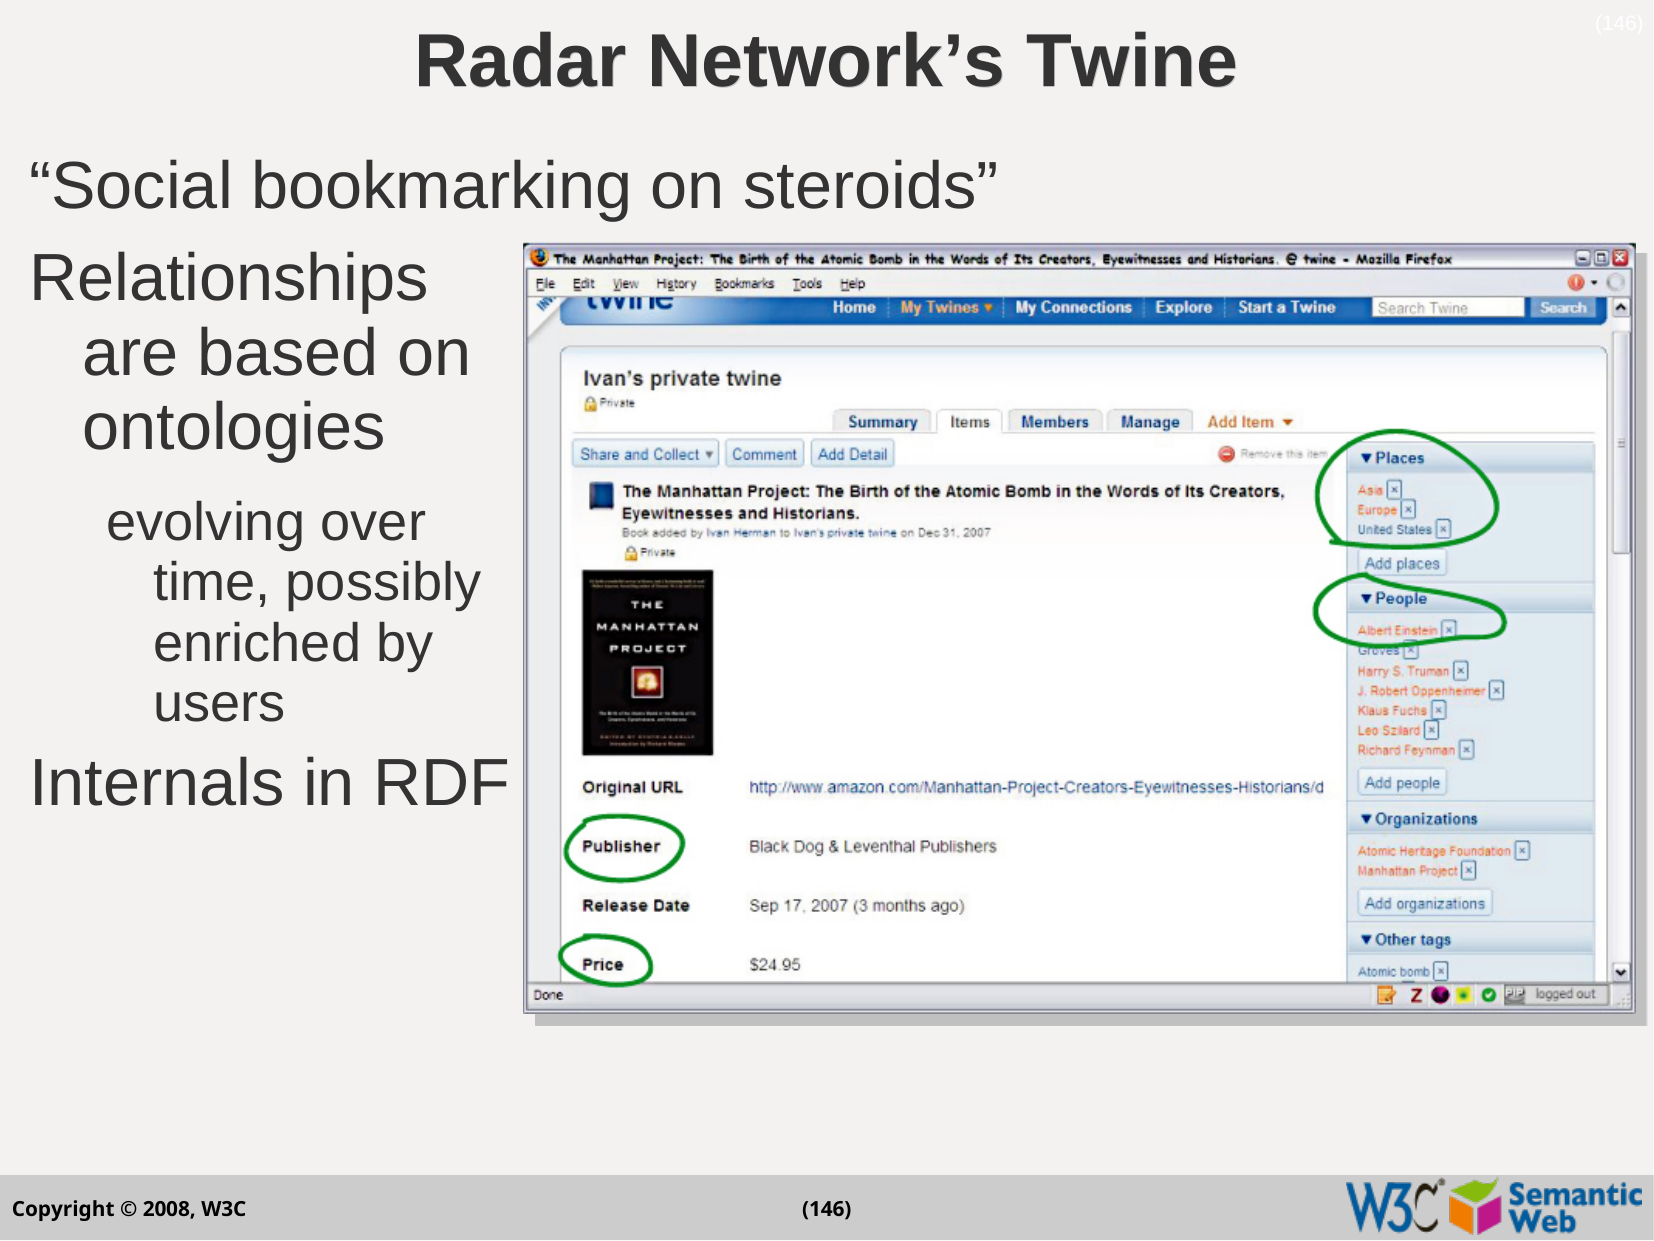

# Radar Network’s Twine
“Social bookmarking on steroids”
Relationships are based on ontologies
evolving over time, possibly enriched by users
Internals in RDF